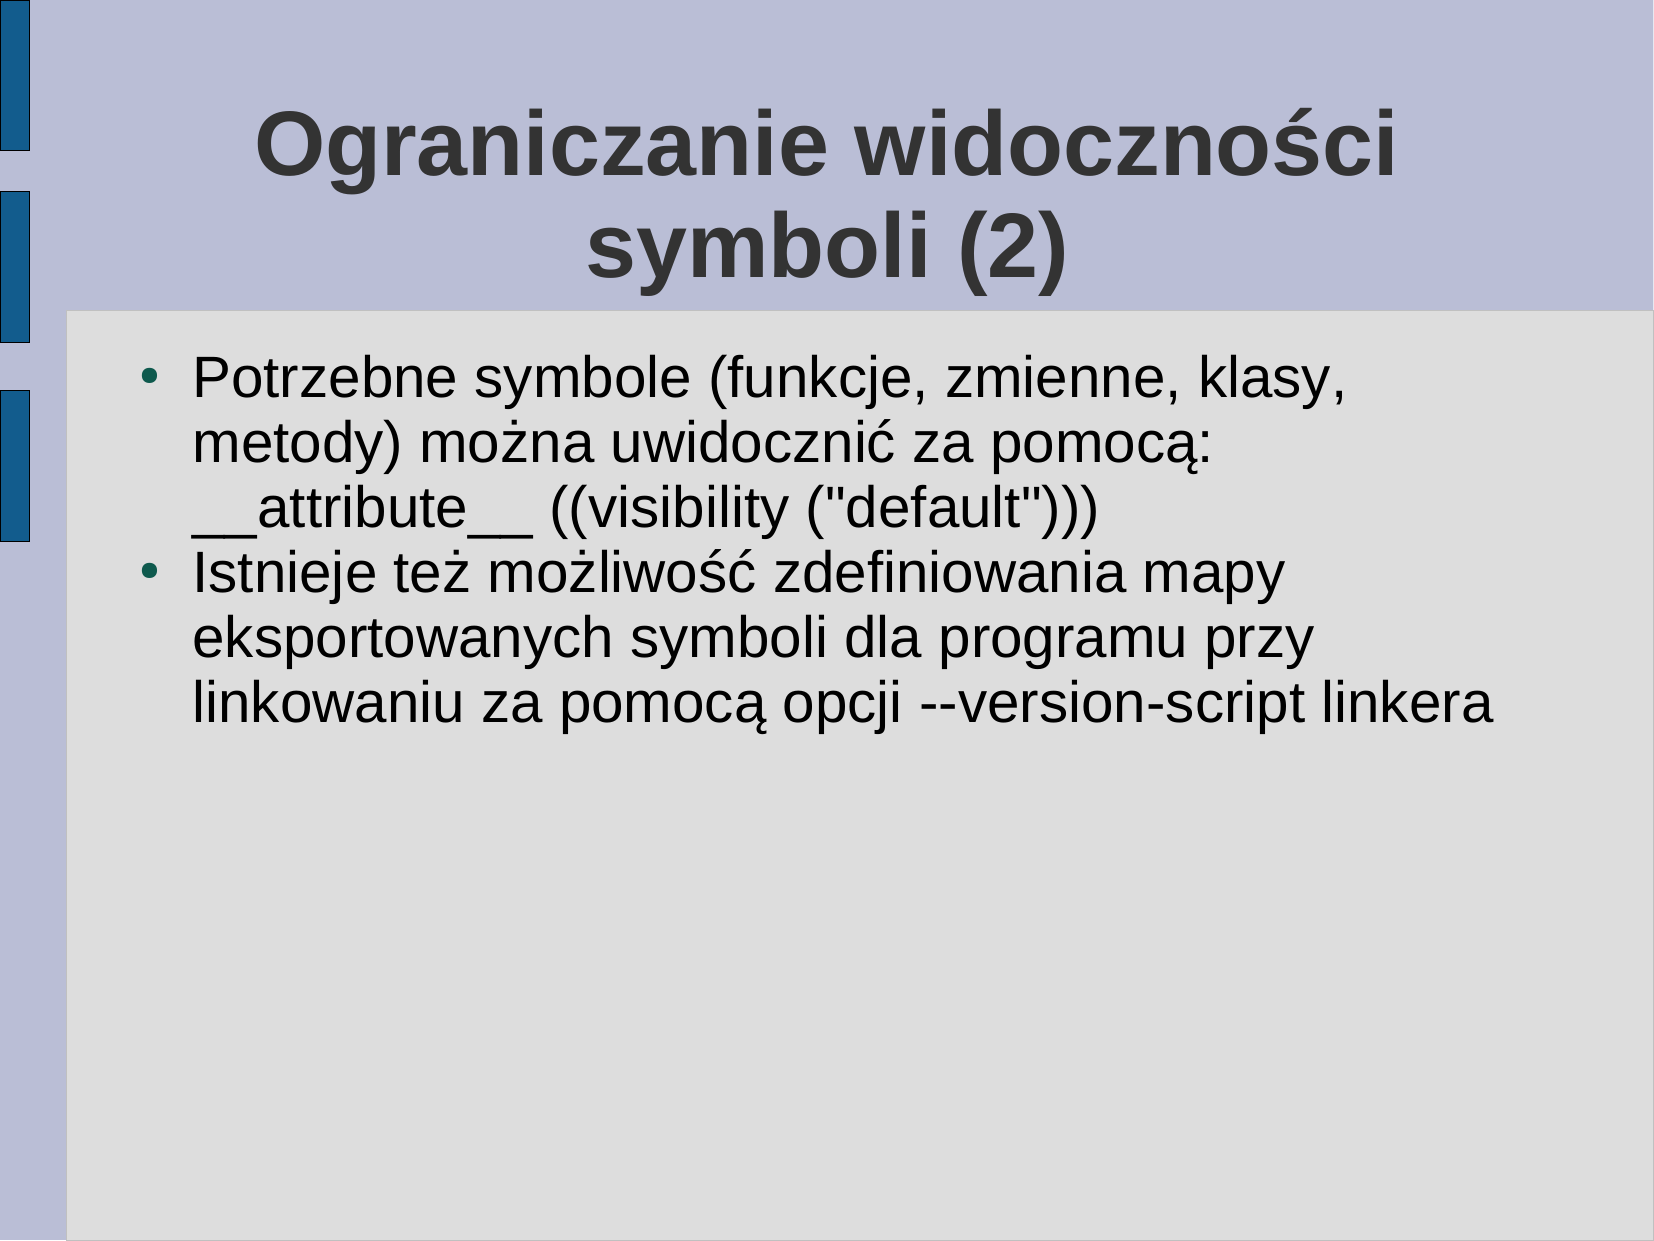

# Ograniczanie widoczności symboli (2)
Potrzebne symbole (funkcje, zmienne, klasy, metody) można uwidocznić za pomocą: __attribute__ ((visibility ("default")))
Istnieje też możliwość zdefiniowania mapy eksportowanych symboli dla programu przy linkowaniu za pomocą opcji --version-script linkera